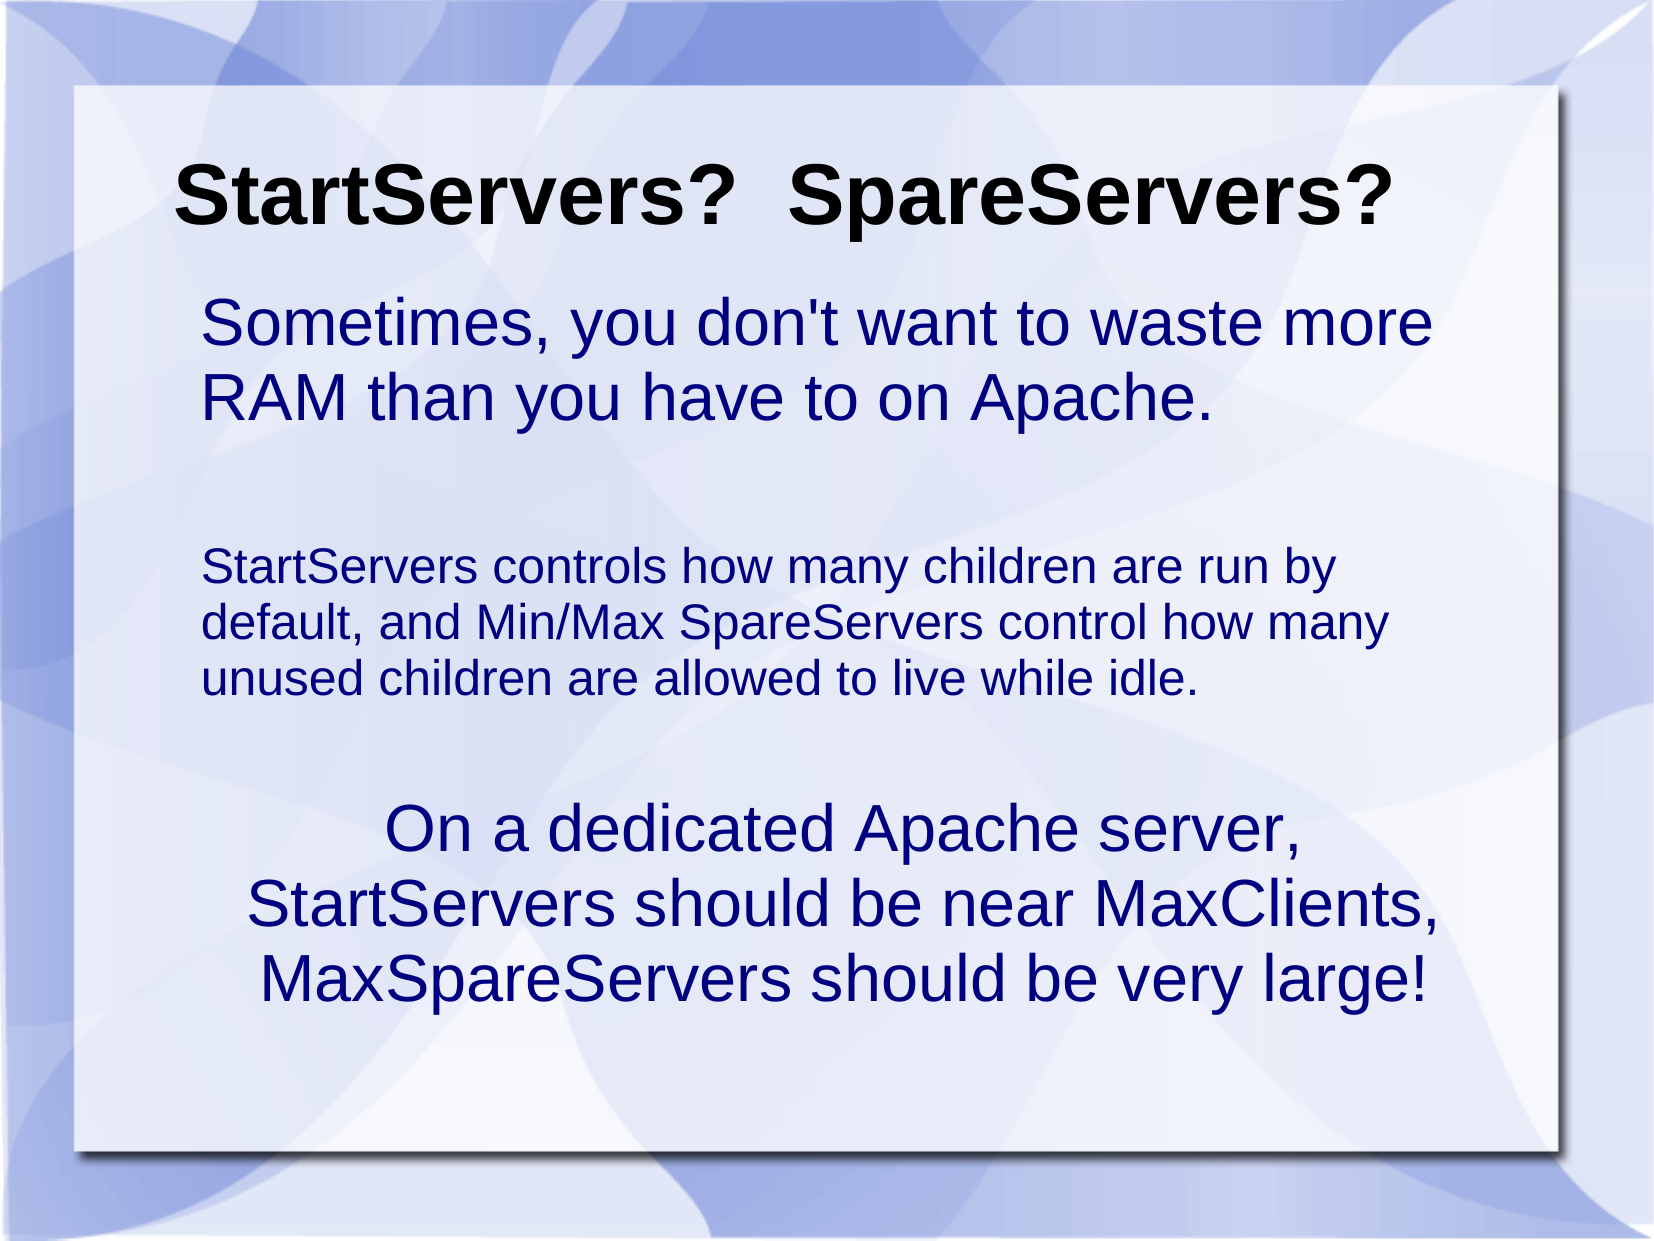

# StartServers? SpareServers?
Sometimes, you don't want to waste more RAM than you have to on Apache.
StartServers controls how many children are run by default, and Min/Max SpareServers control how many unused children are allowed to live while idle.
On a dedicated Apache server, StartServers should be near MaxClients, MaxSpareServers should be very large!